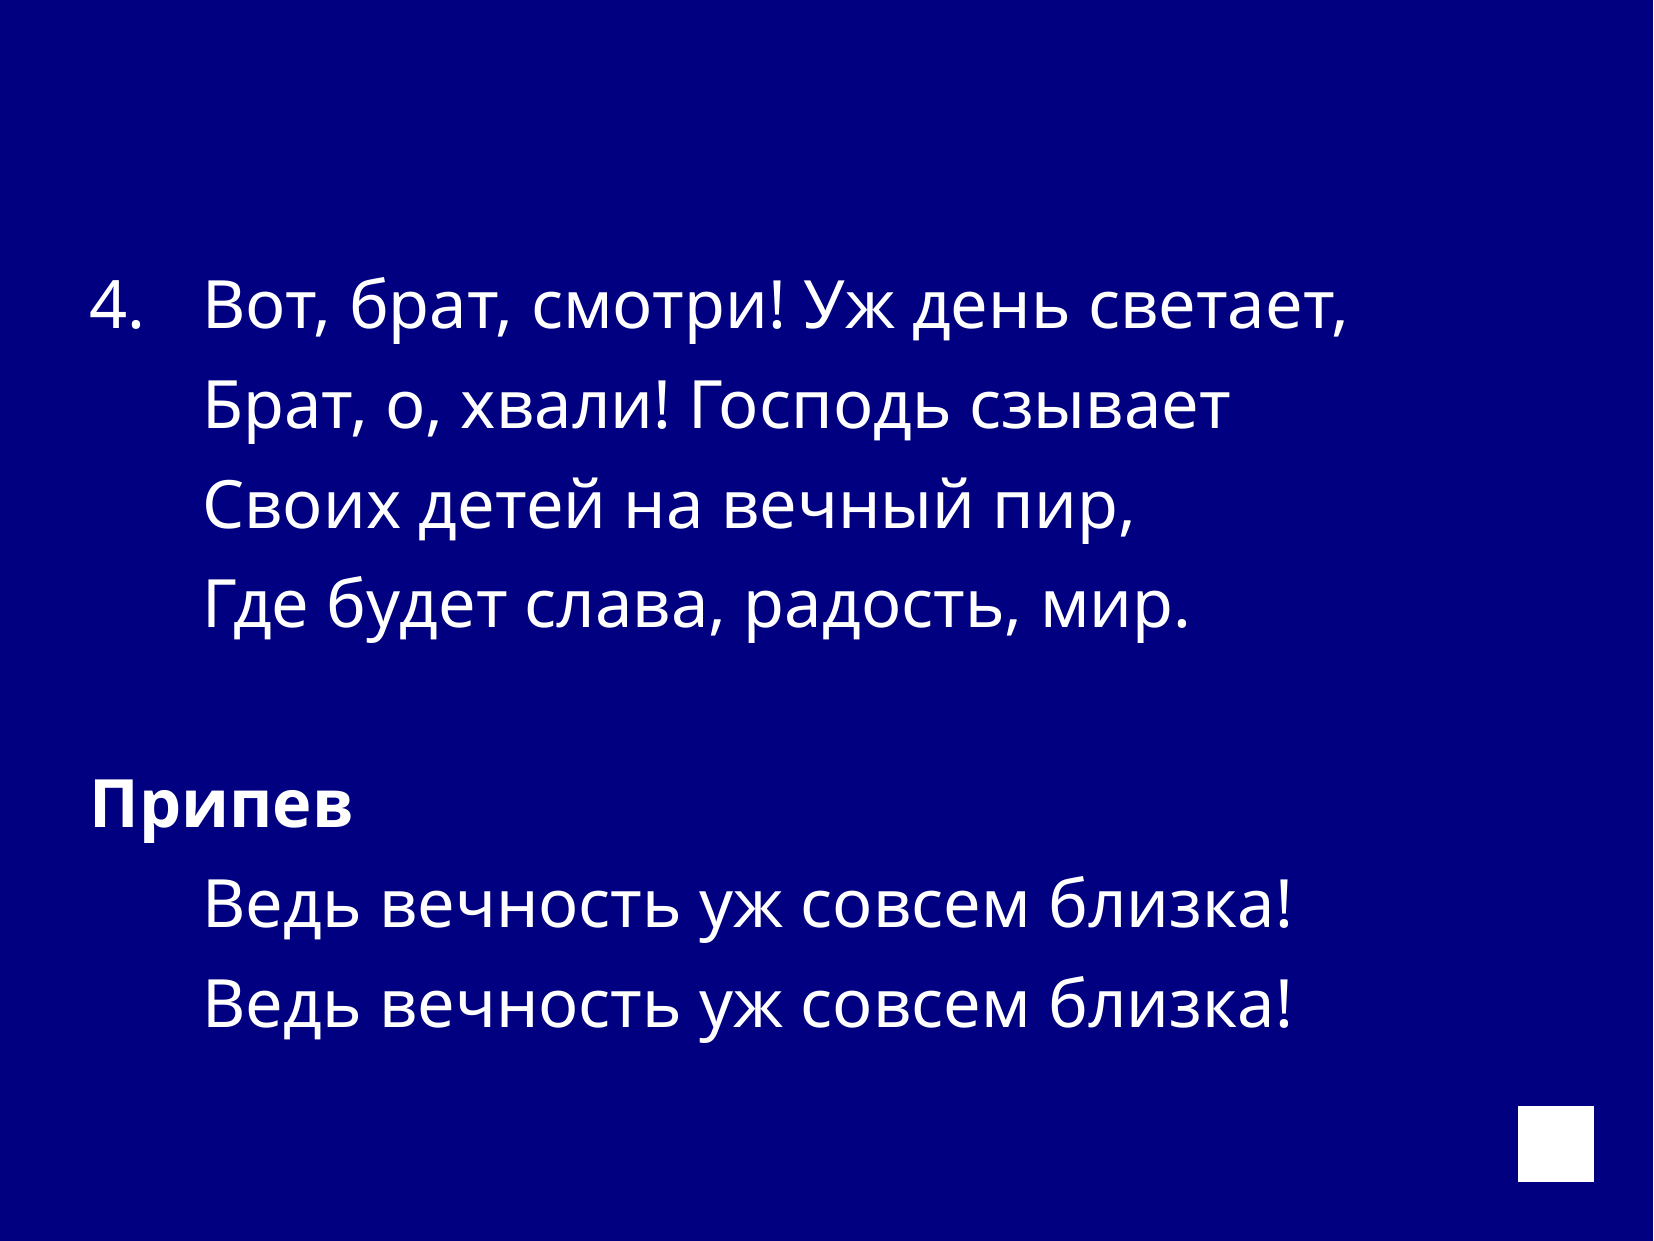

4.	Вот, брат, смотри! Уж день светает,
	Брат, о, хвали! Господь сзывает
	Своих детей на вечный пир,
	Где будет слава, радость, мир.
Припев
	Ведь вечность уж совсем близка!
	Ведь вечность уж совсем близка!